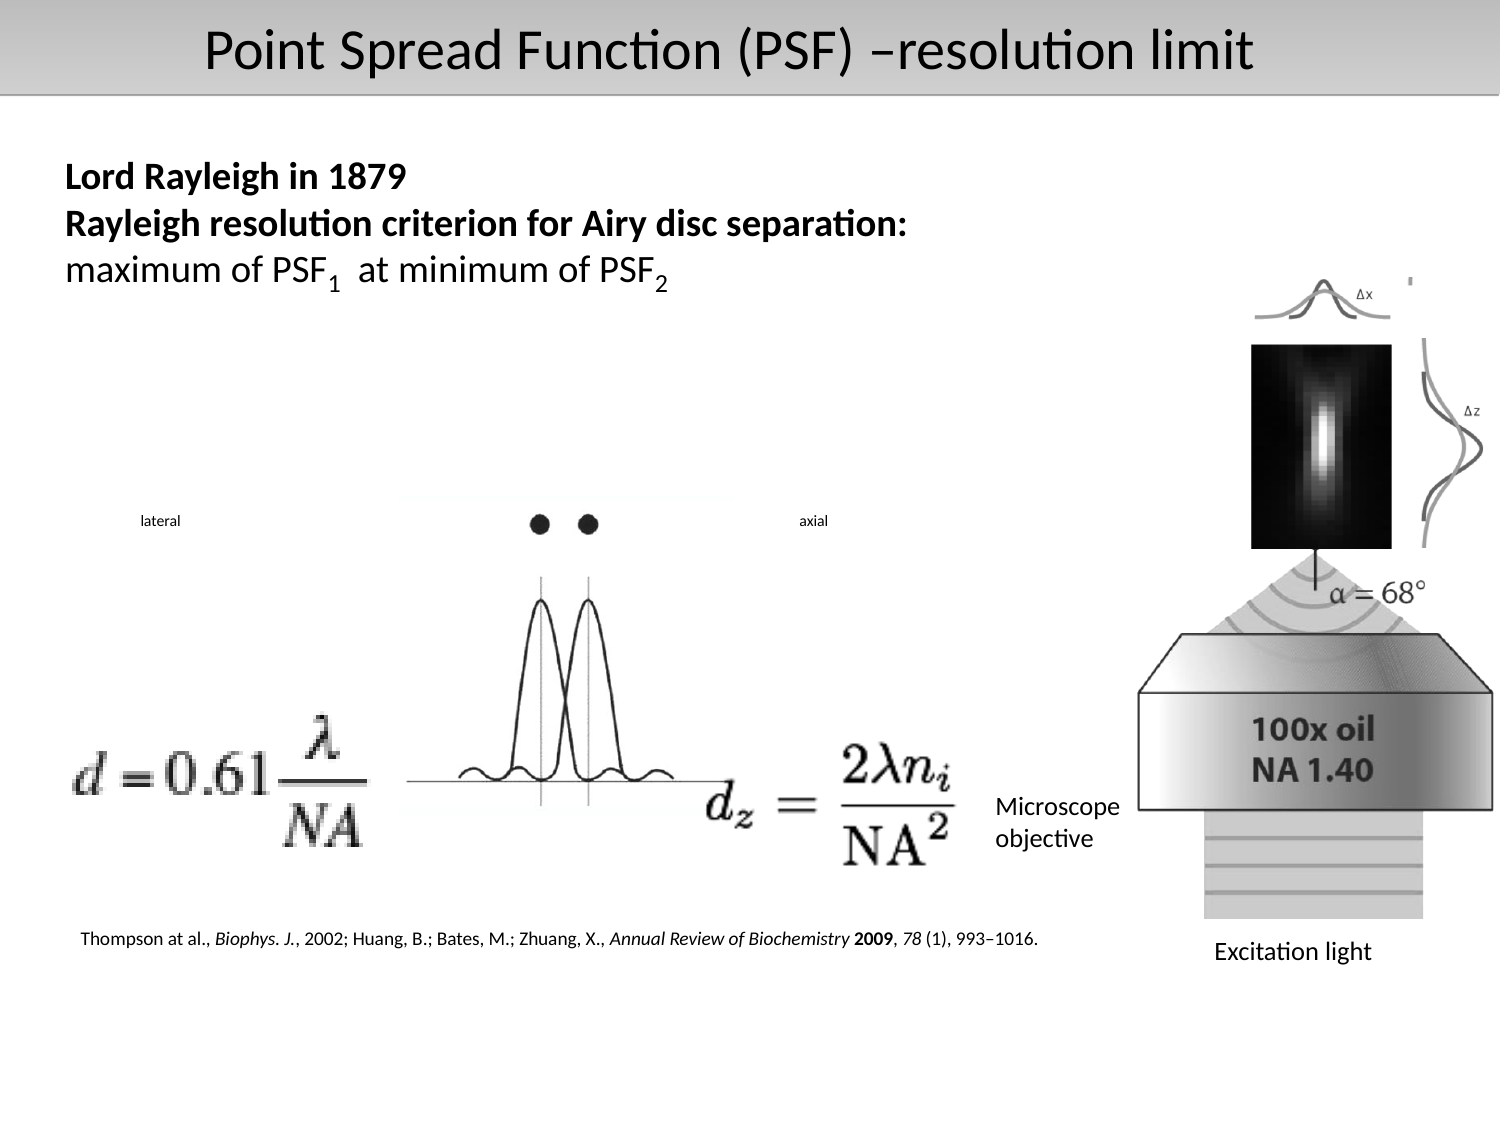

# Point Spread Function (PSF) –resolution limit
Lord Rayleigh in 1879
Rayleigh resolution criterion for Airy disc separation:
maximum of PSF1 at minimum of PSF2
lateral
axial
Microscope
objective
Thompson at al., Biophys. J., 2002; Huang, B.; Bates, M.; Zhuang, X., Annual Review of Biochemistry 2009, 78 (1), 993–1016.
Excitation light